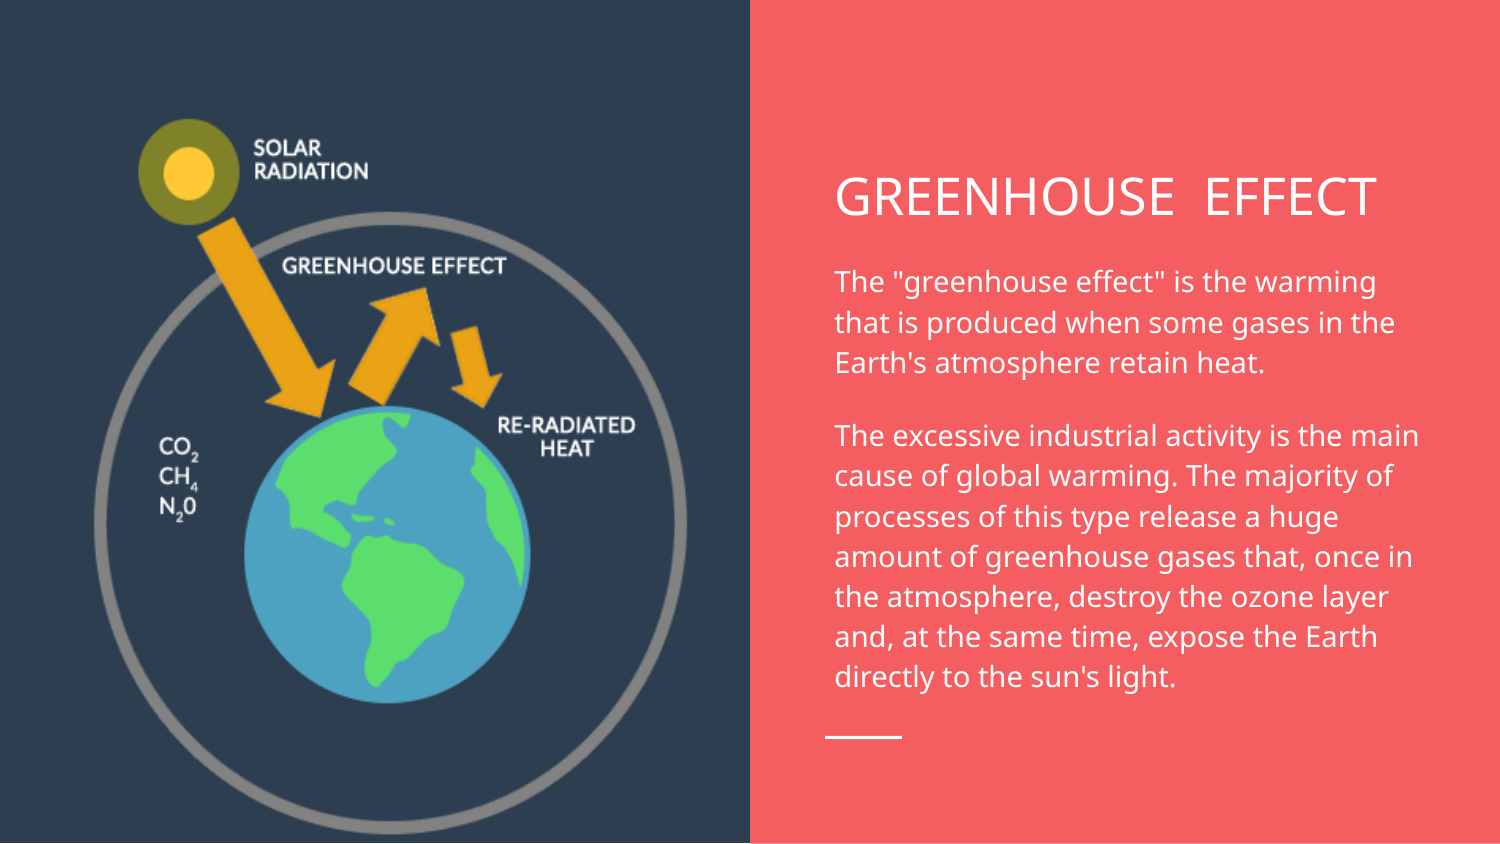

# GREENHOUSE EFFECT
The "greenhouse effect" is the warming that is produced when some gases in the Earth's atmosphere retain heat.
The excessive industrial activity is the main cause of global warming. The majority of processes of this type release a huge amount of greenhouse gases that, once in the atmosphere, destroy the ozone layer and, at the same time, expose the Earth directly to the sun's light.